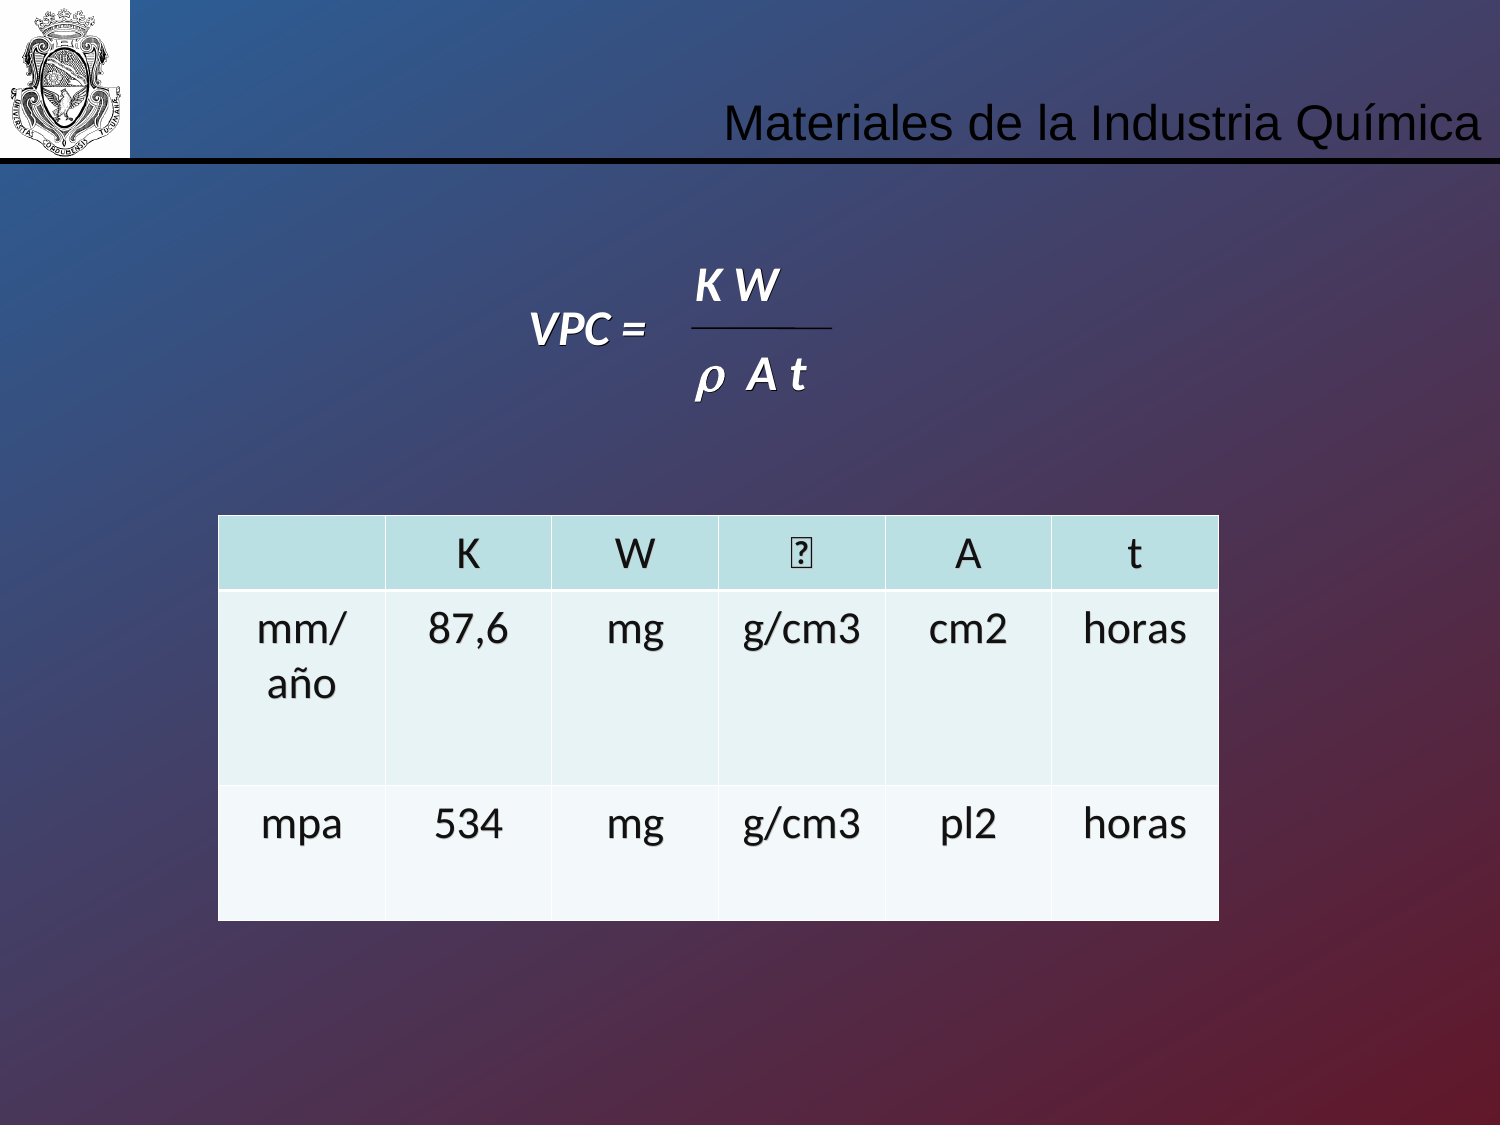

Materiales de la Industria Química
K W
VPC =
A t
| | K | W |  | A | t |
| --- | --- | --- | --- | --- | --- |
| mm/año | 87,6 | mg | g/cm3 | cm2 | horas |
| mpa | 534 | mg | g/cm3 | pl2 | horas |